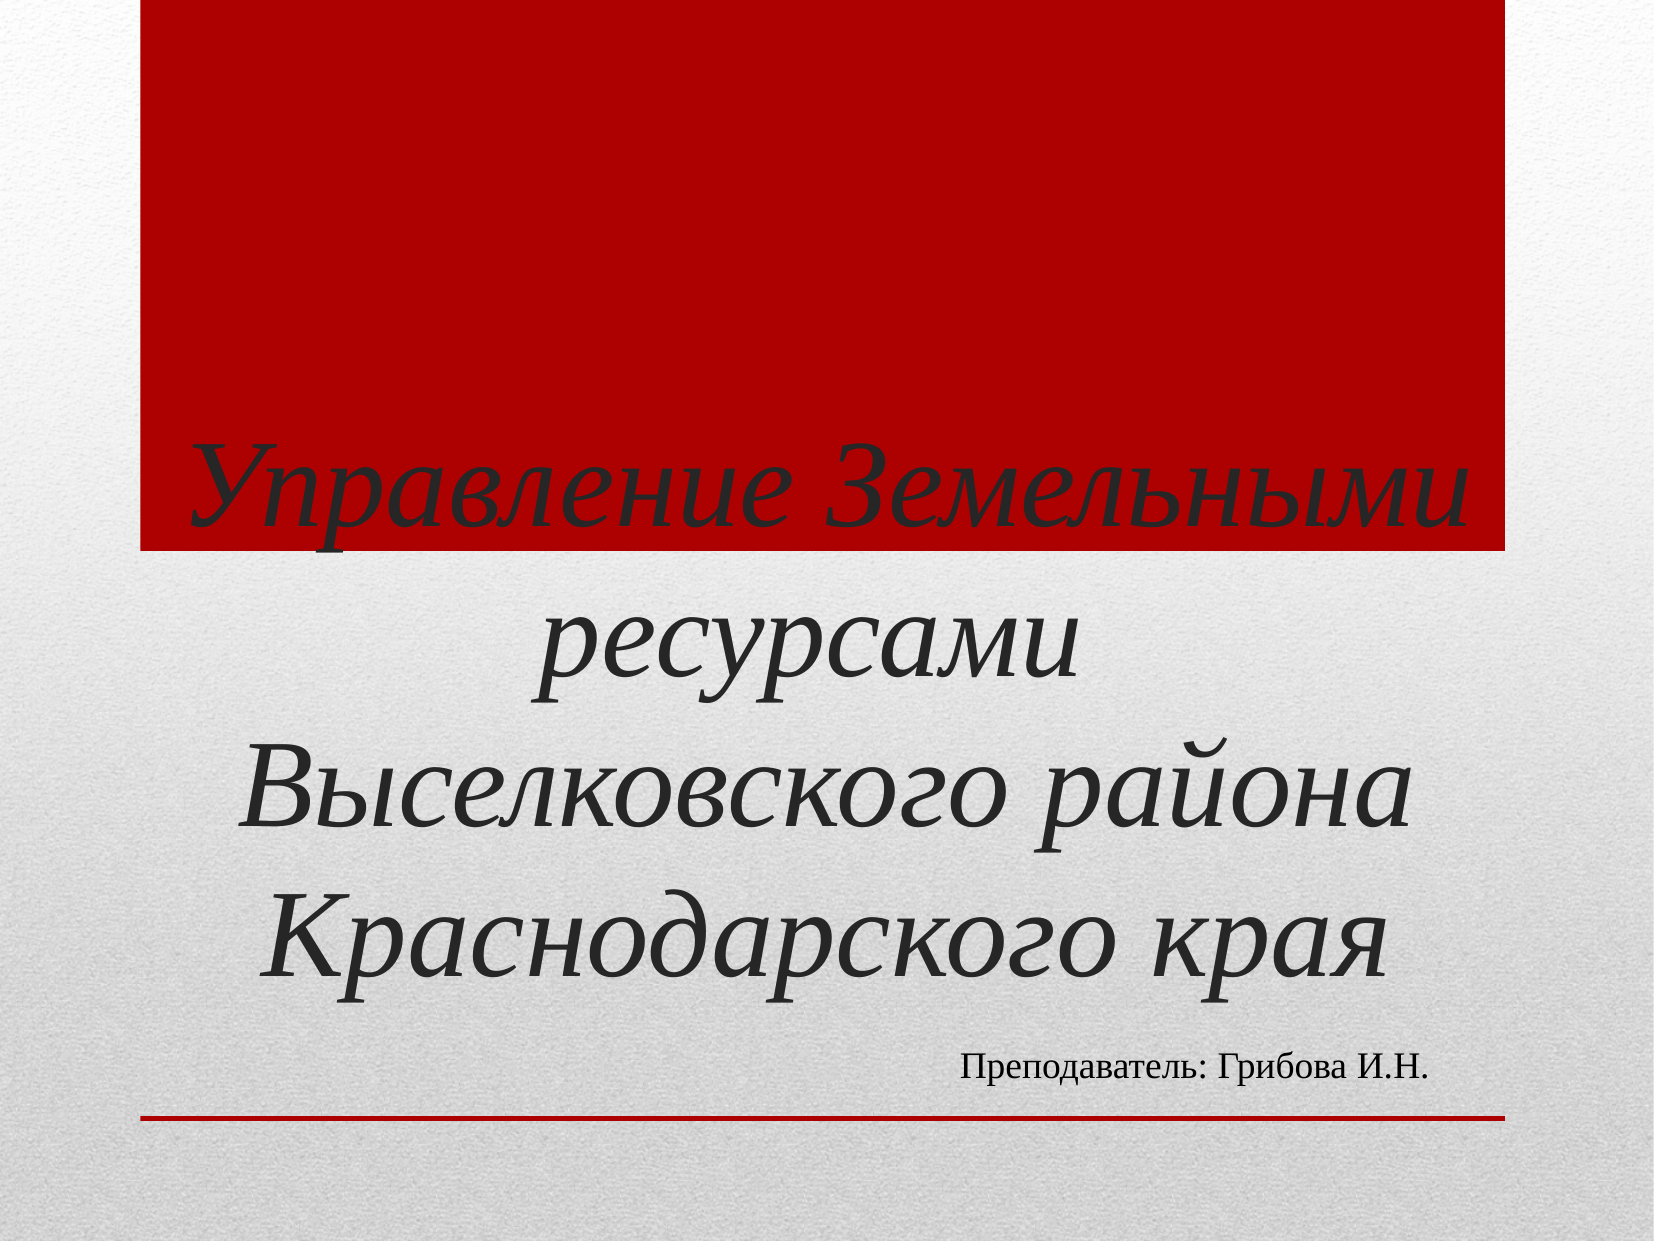

# Управление Земельными ресурсами Выселковского района Краснодарского края
Преподаватель: Грибова И.Н.